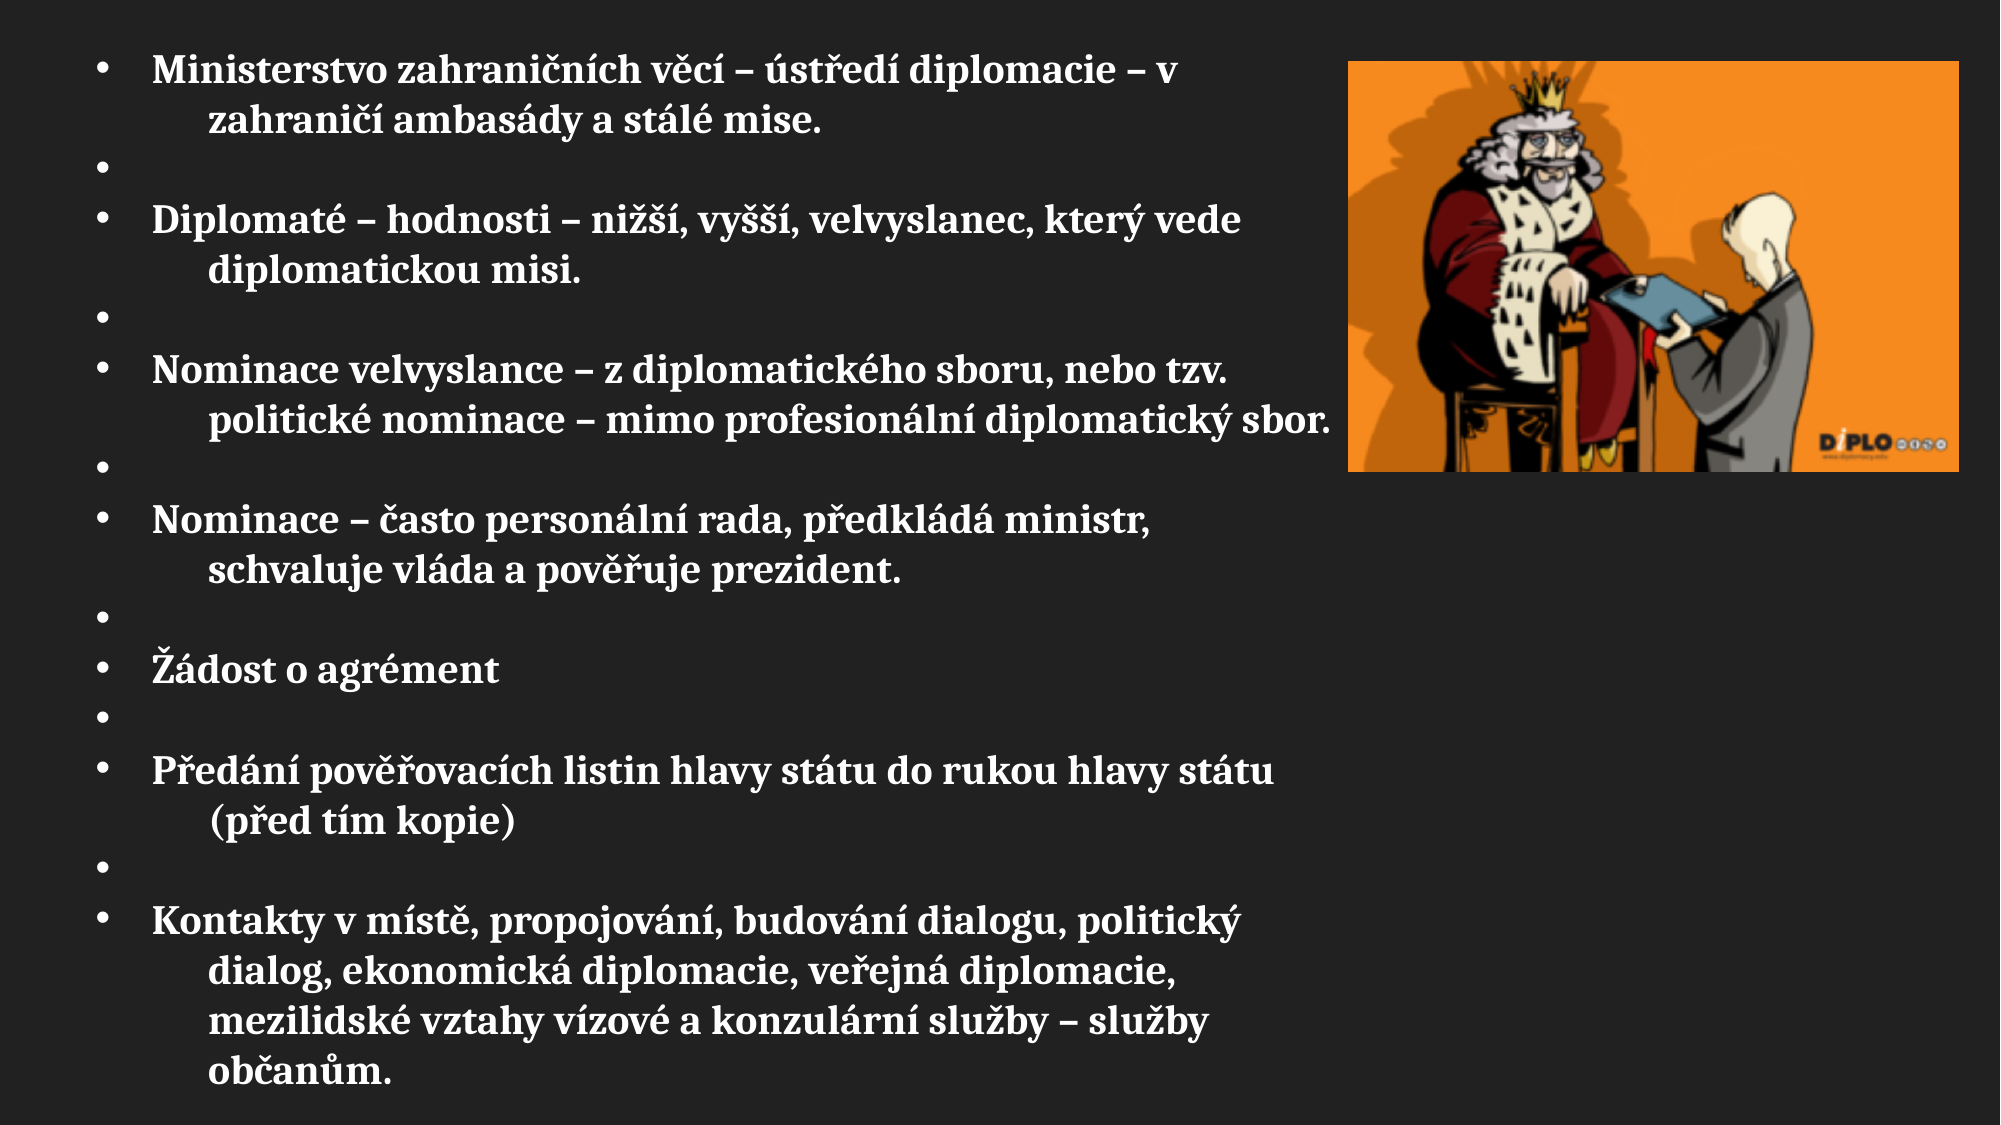

Ministerstvo zahraničních věcí – ústředí diplomacie – v zahraničí ambasády a stálé mise.
Diplomaté – hodnosti – nižší, vyšší, velvyslanec, který vede diplomatickou misi.
Nominace velvyslance – z diplomatického sboru, nebo tzv. politické nominace – mimo profesionální diplomatický sbor.
Nominace – často personální rada, předkládá ministr, schvaluje vláda a pověřuje prezident.
Žádost o agrément
Předání pověřovacích listin hlavy státu do rukou hlavy státu (před tím kopie)
Kontakty v místě, propojování, budování dialogu, politický dialog, ekonomická diplomacie, veřejná diplomacie, mezilidské vztahy vízové a konzulární služby – služby občanům.
Přehled o činnosti ambasád viz web